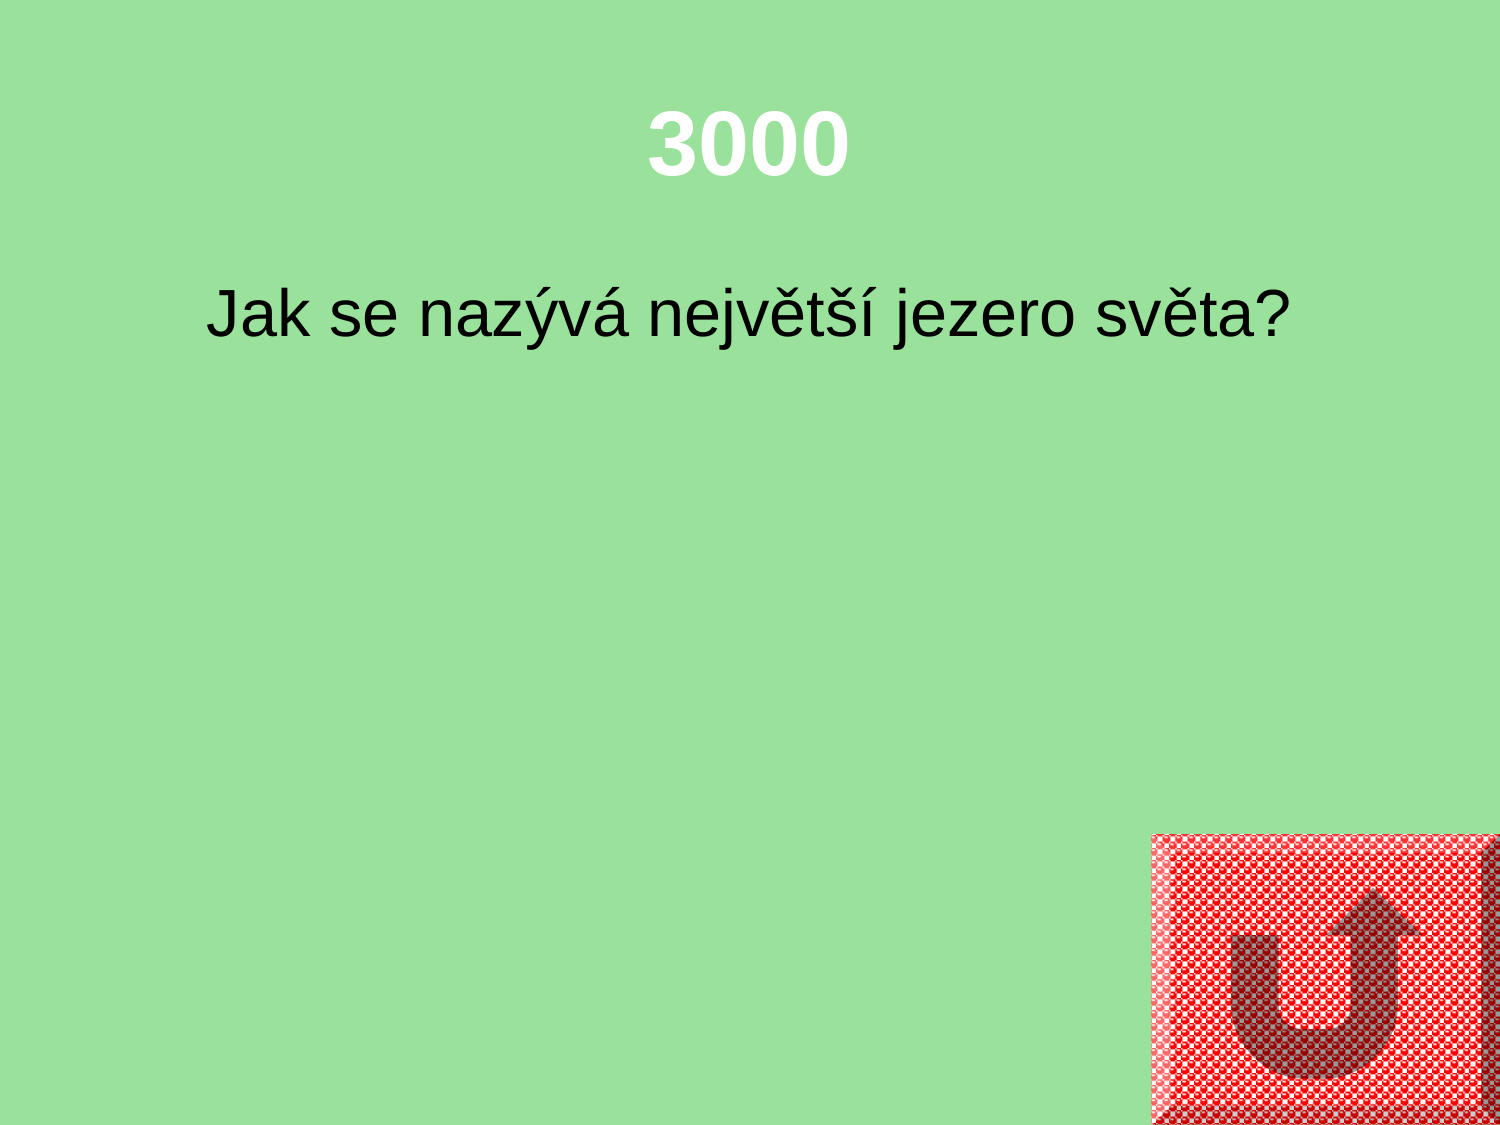

# 3000
Jak se nazývá největší jezero světa?